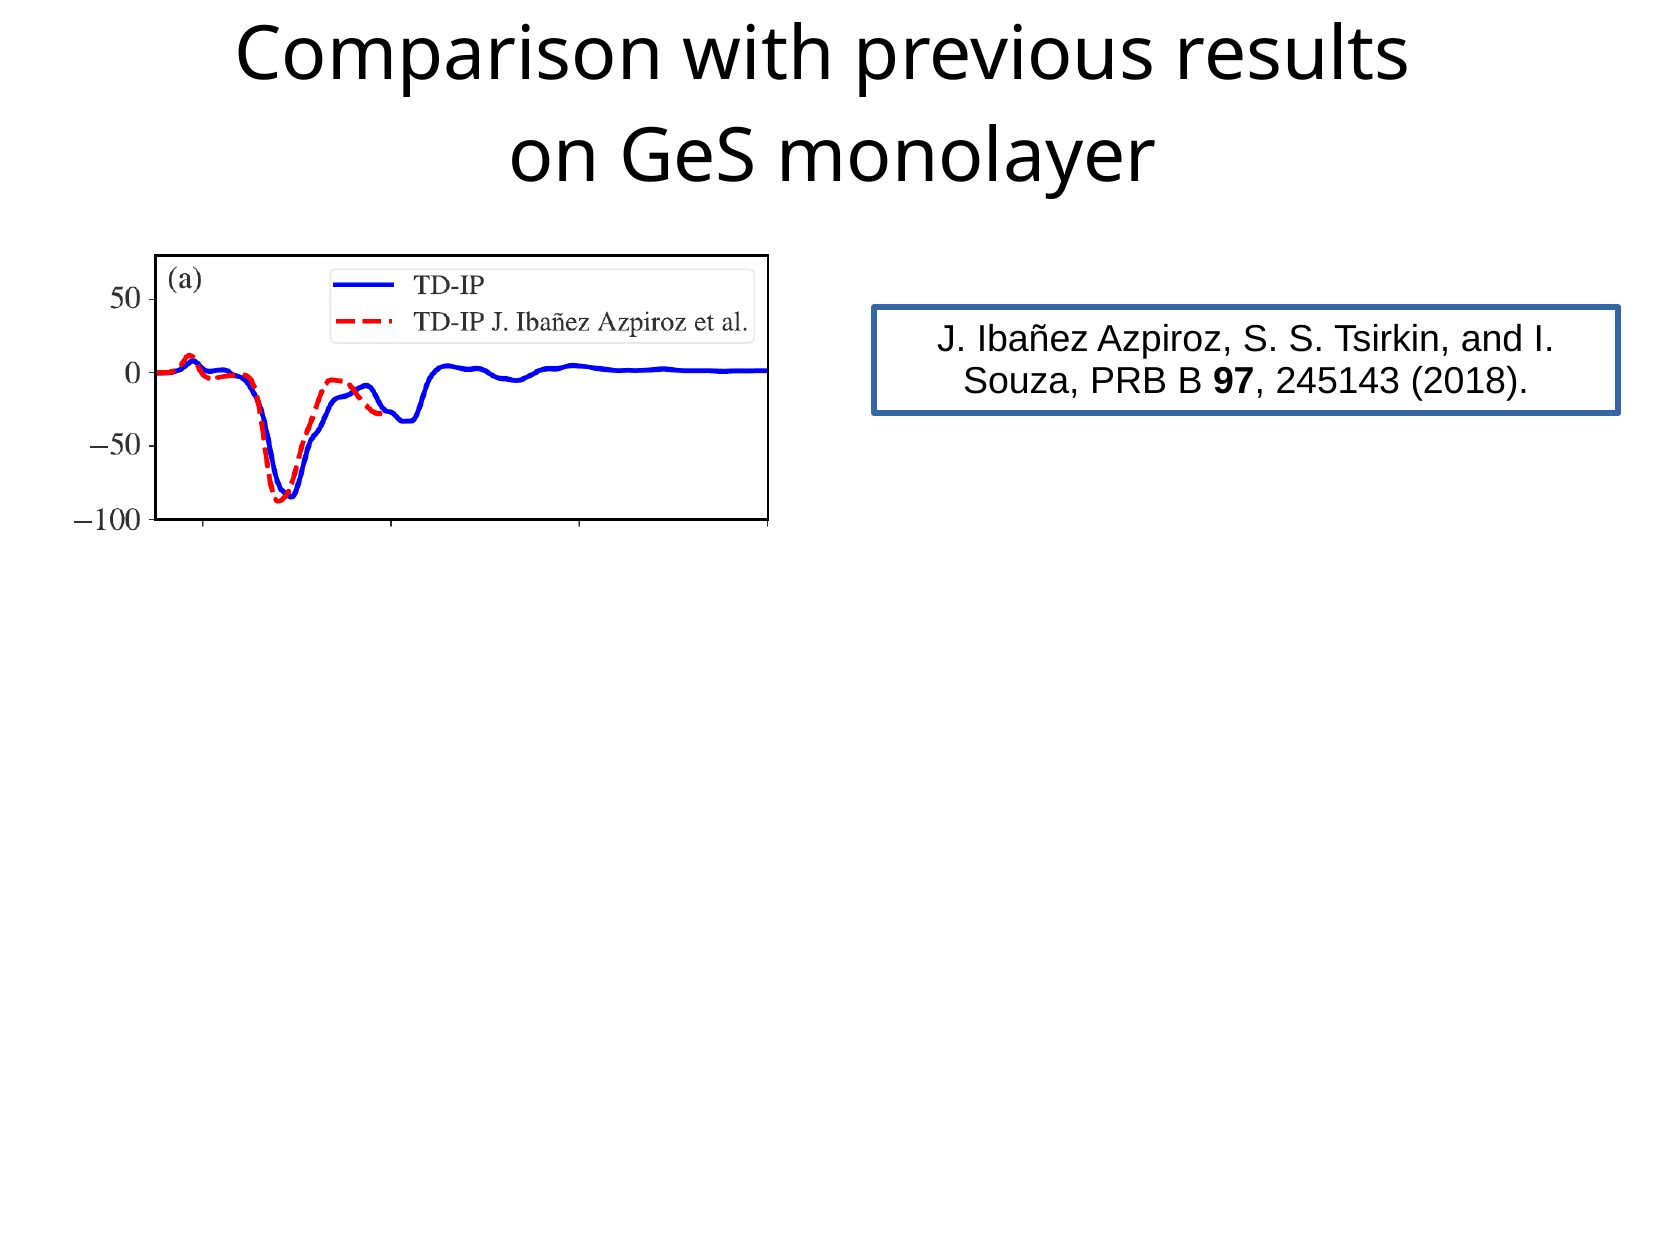

# Comparison with previous results on GeS monolayer
J. Ibañez Azpiroz, S. S. Tsirkin, and I. Souza, PRB B 97, 245143 (2018).